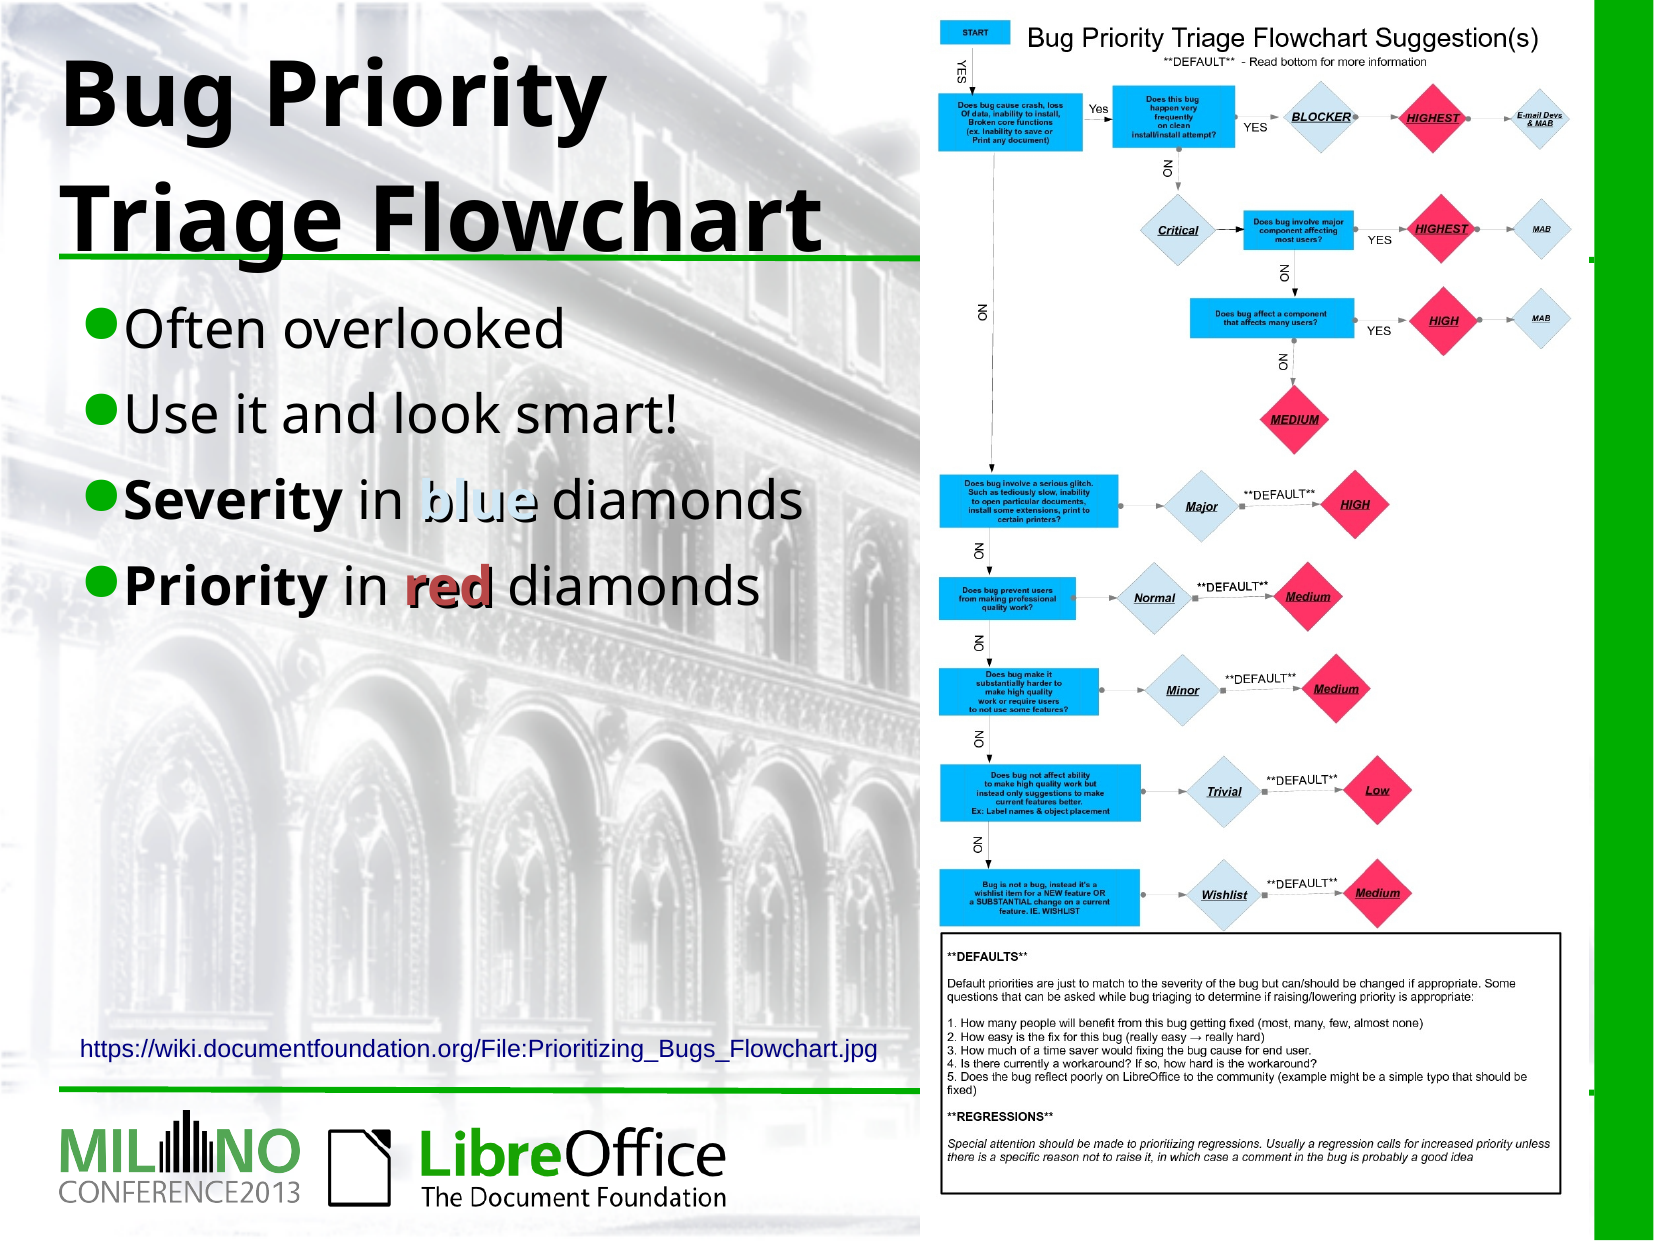

# Bug Priority Triage Flowchart
Often overlooked
Use it and look smart!
Severity in blue diamonds
Priority in red diamonds
https://wiki.documentfoundation.org/File:Prioritizing_Bugs_Flowchart.jpg